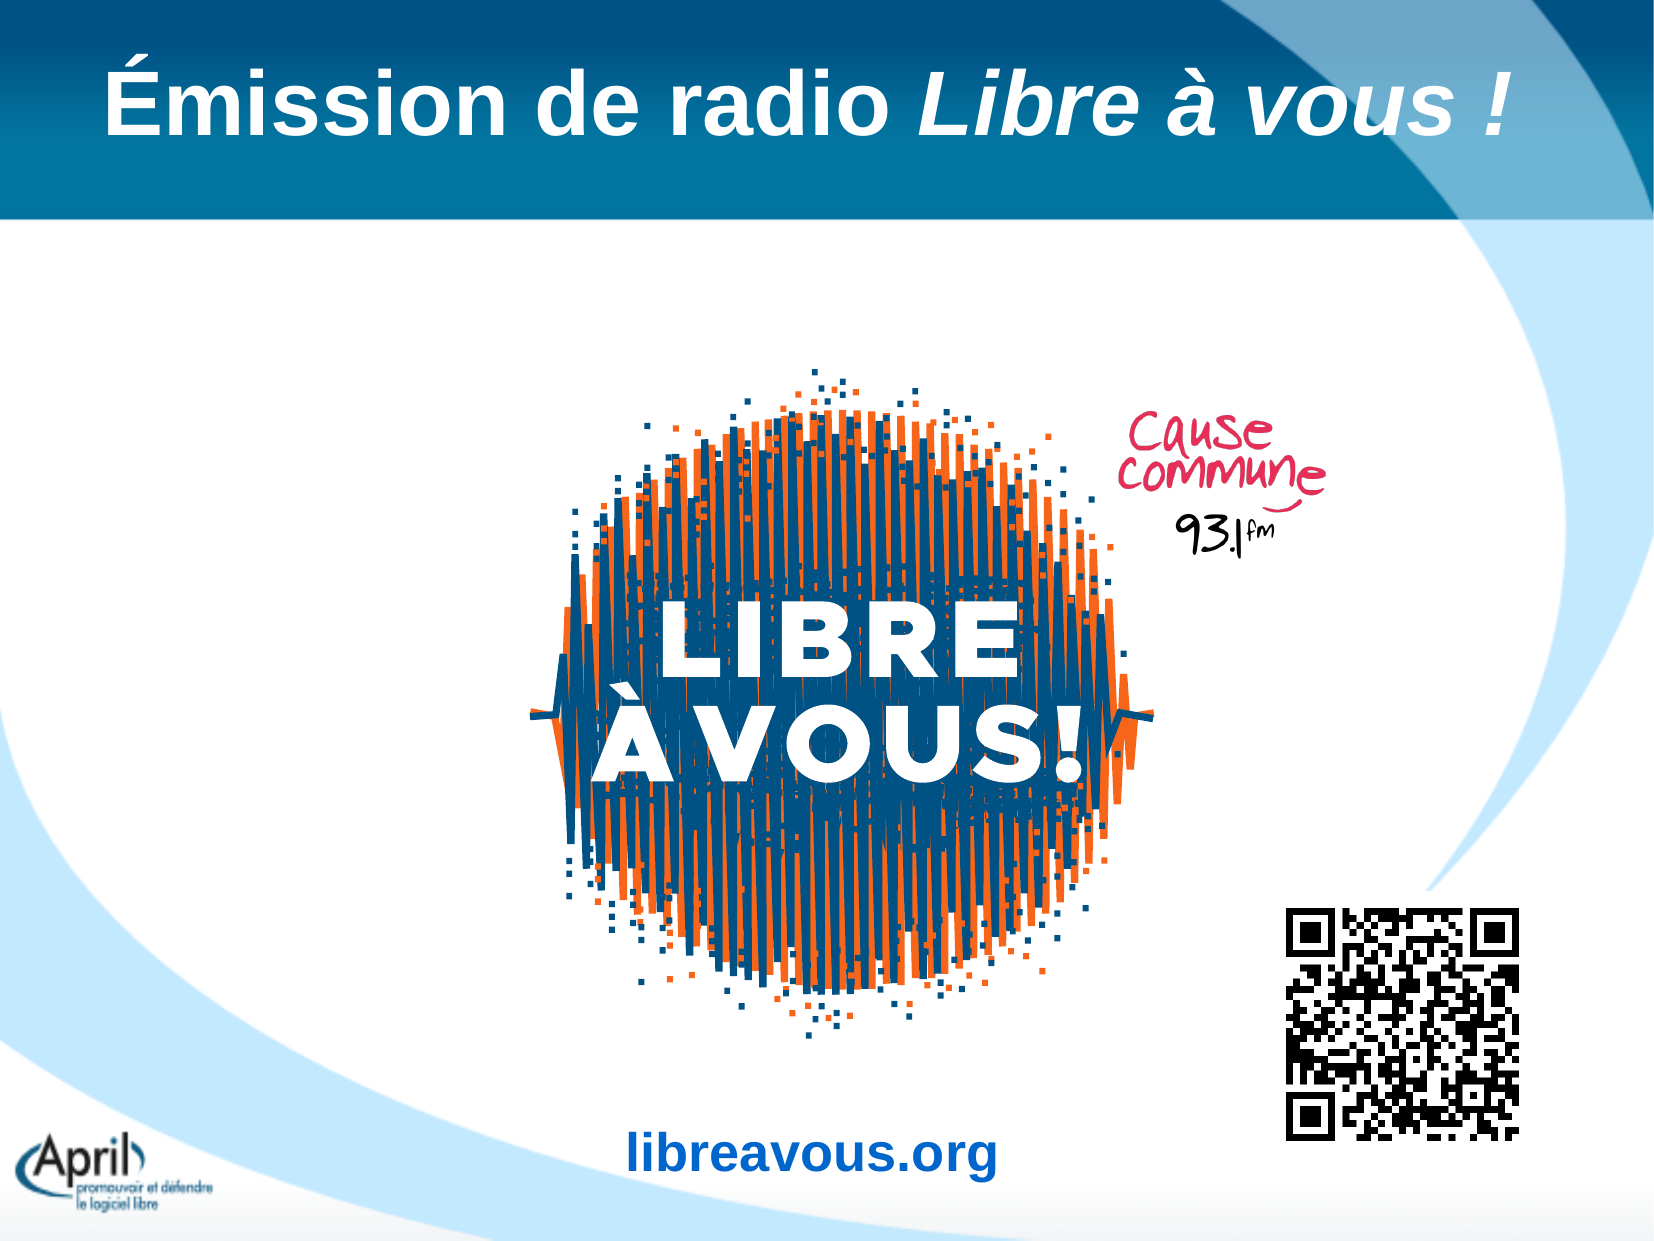

# Émission de radio Libre à vous !
libreavous.org